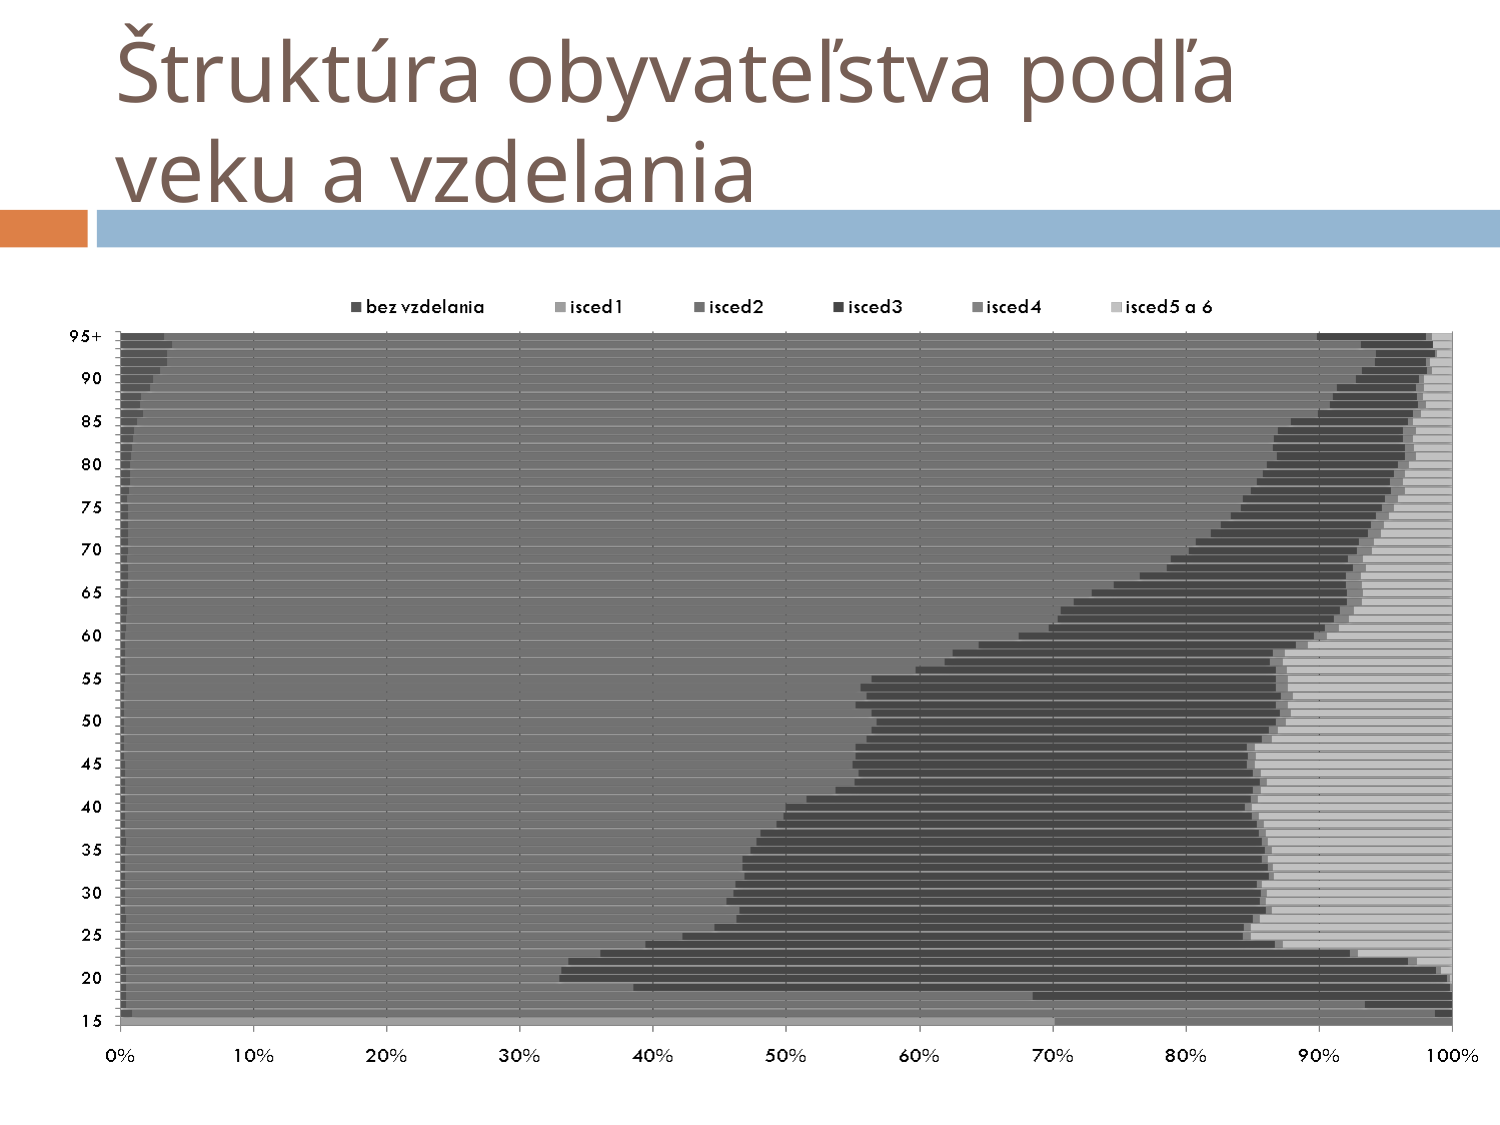

# Štruktúra obyvateľstva podľa veku a vzdelania